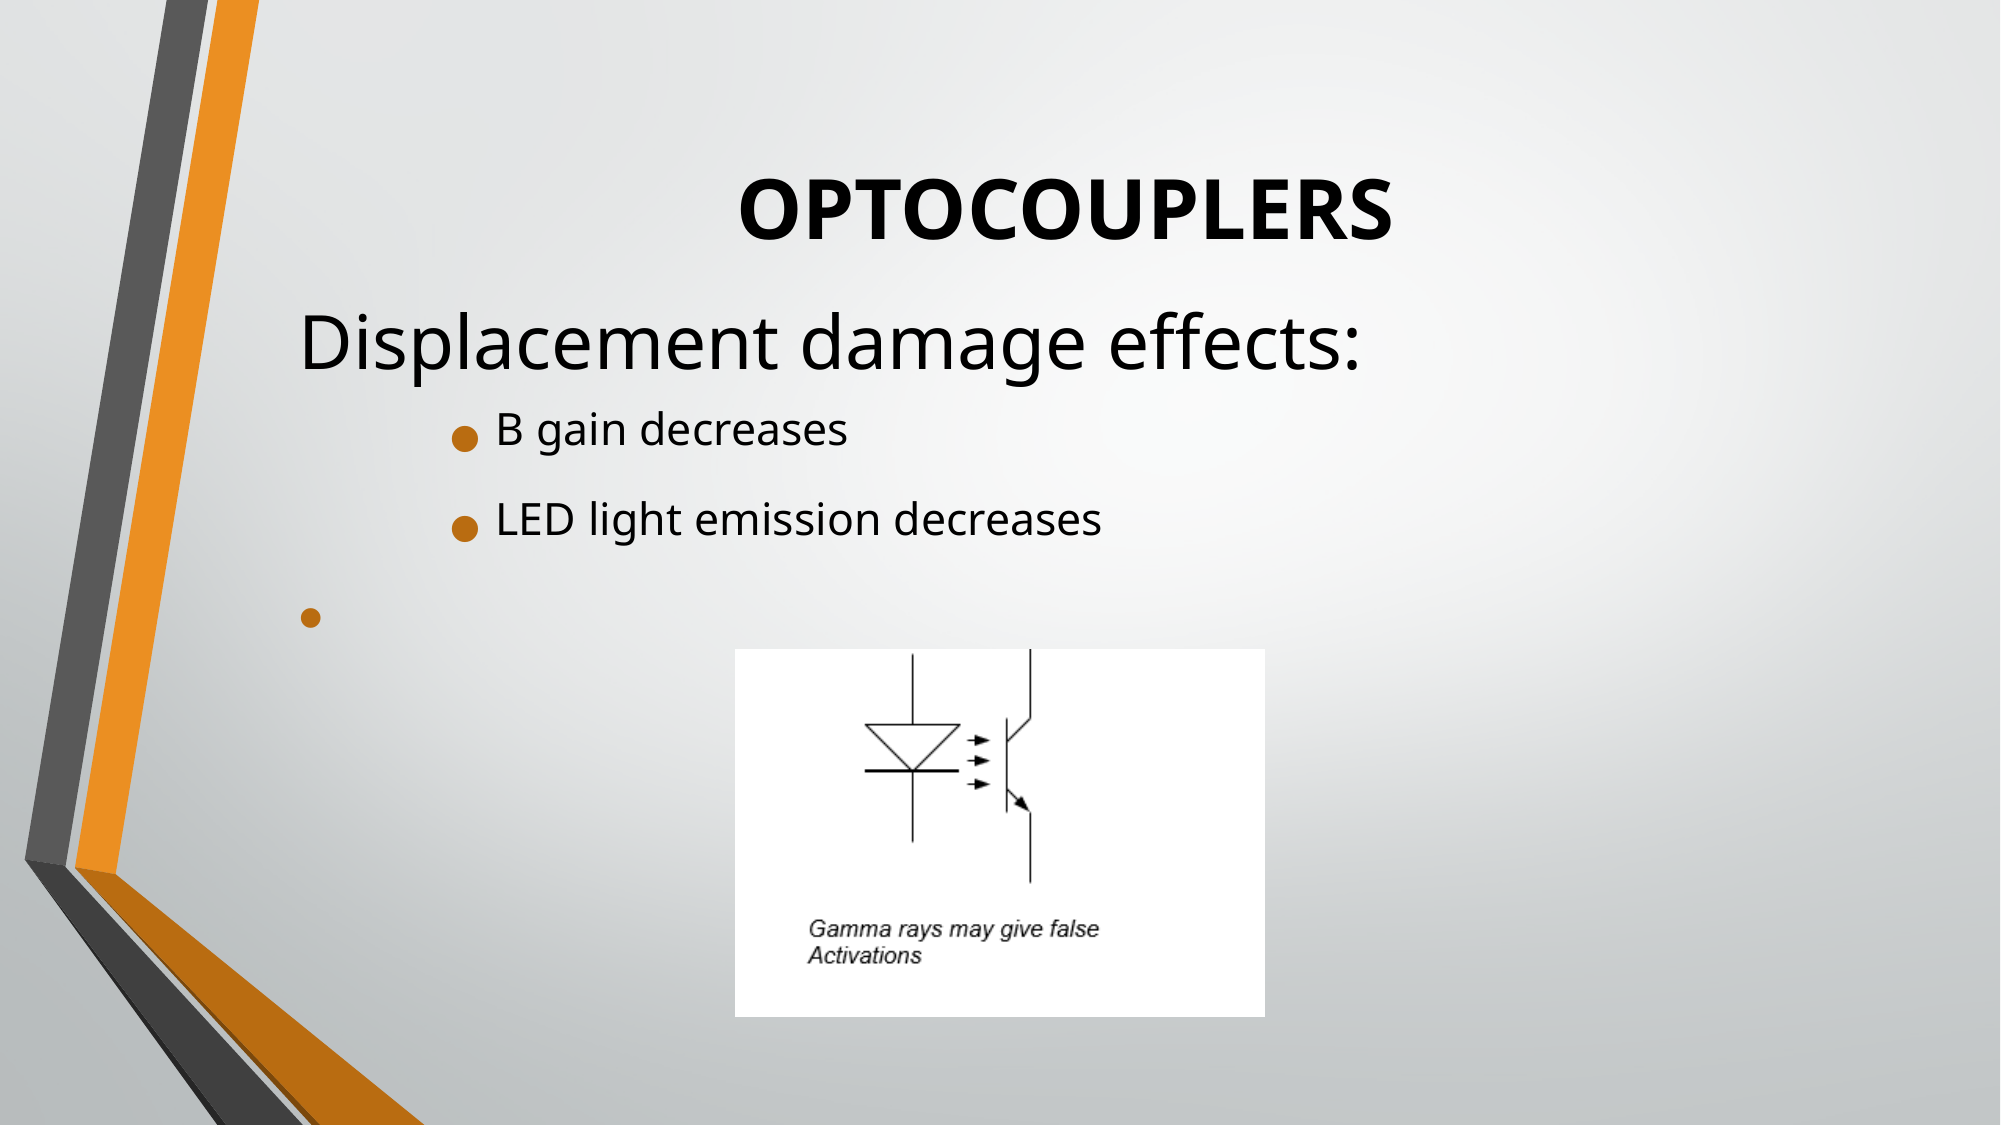

# OPTOCOUPLERS
Displacement damage effects:
Β gain decreases
LED light emission decreases